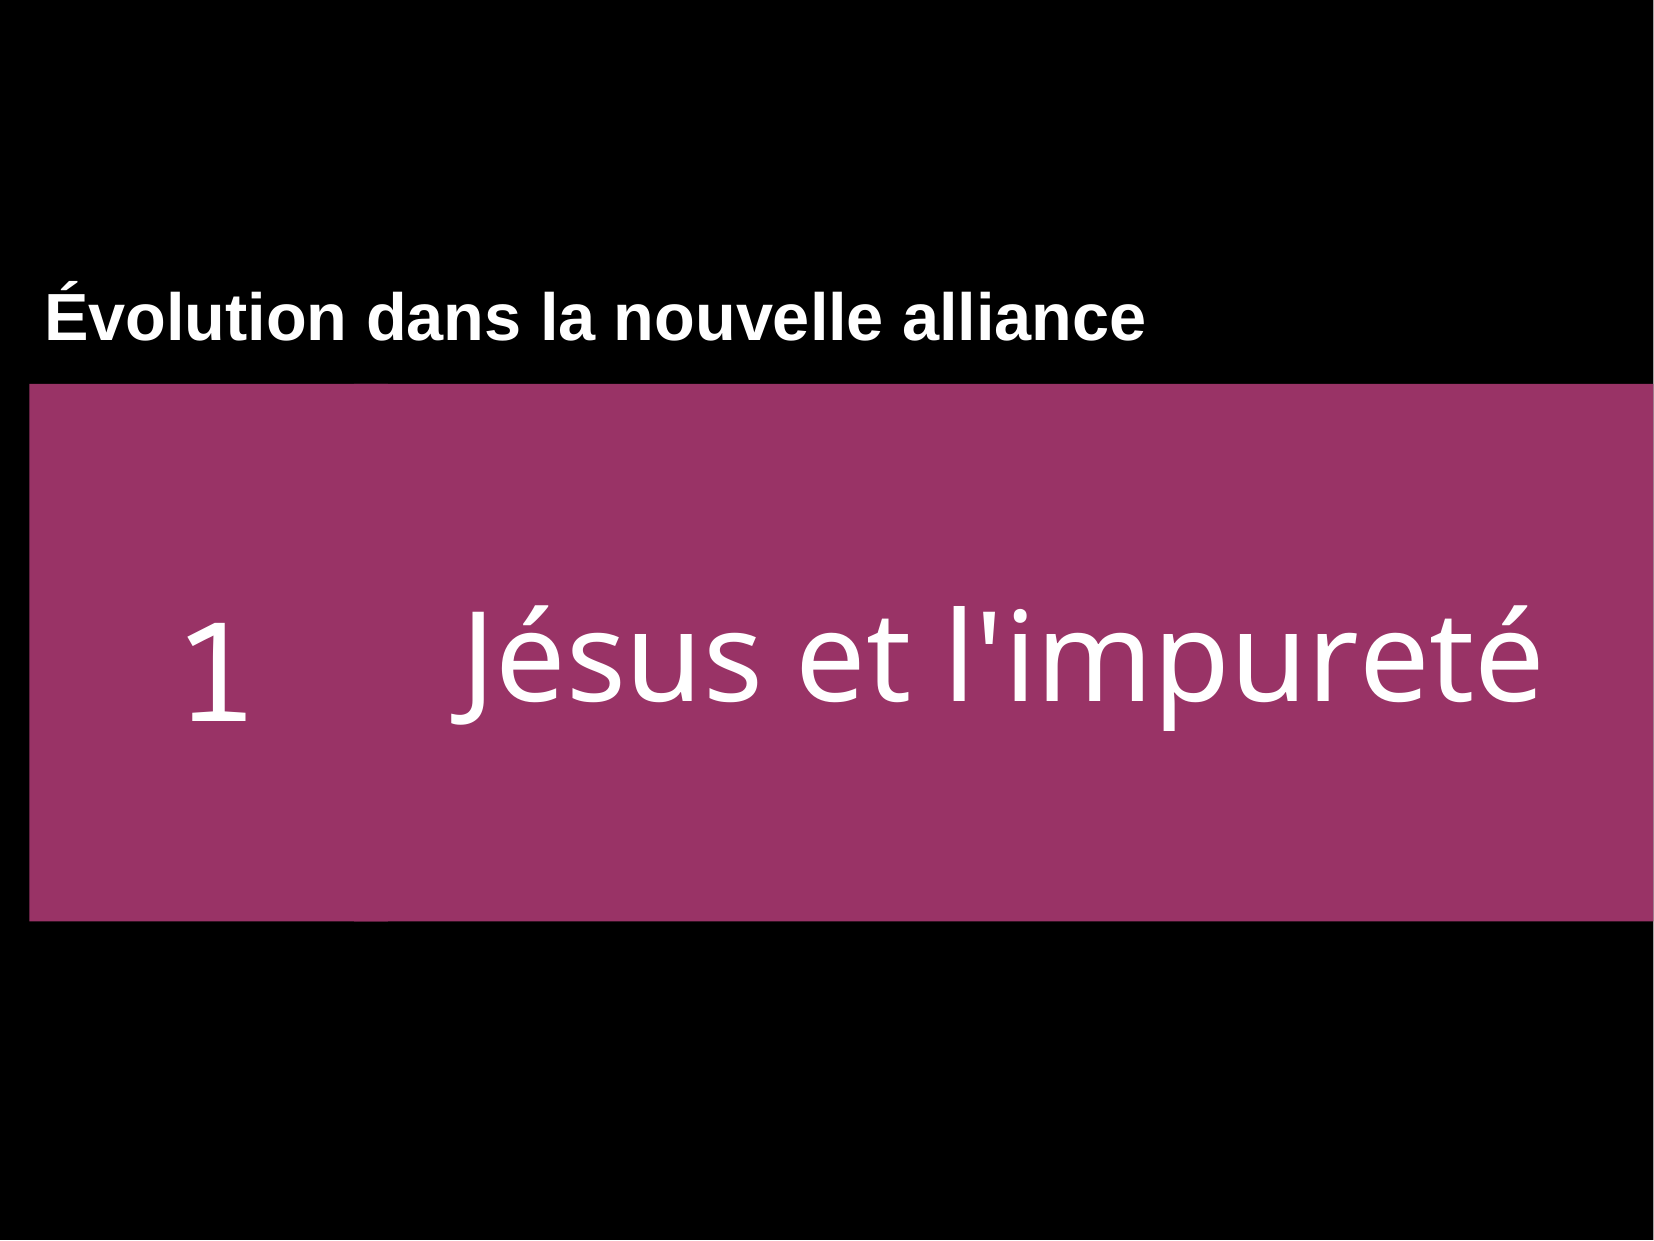

Évolution dans la nouvelle alliance
Jésus et l'impureté
1